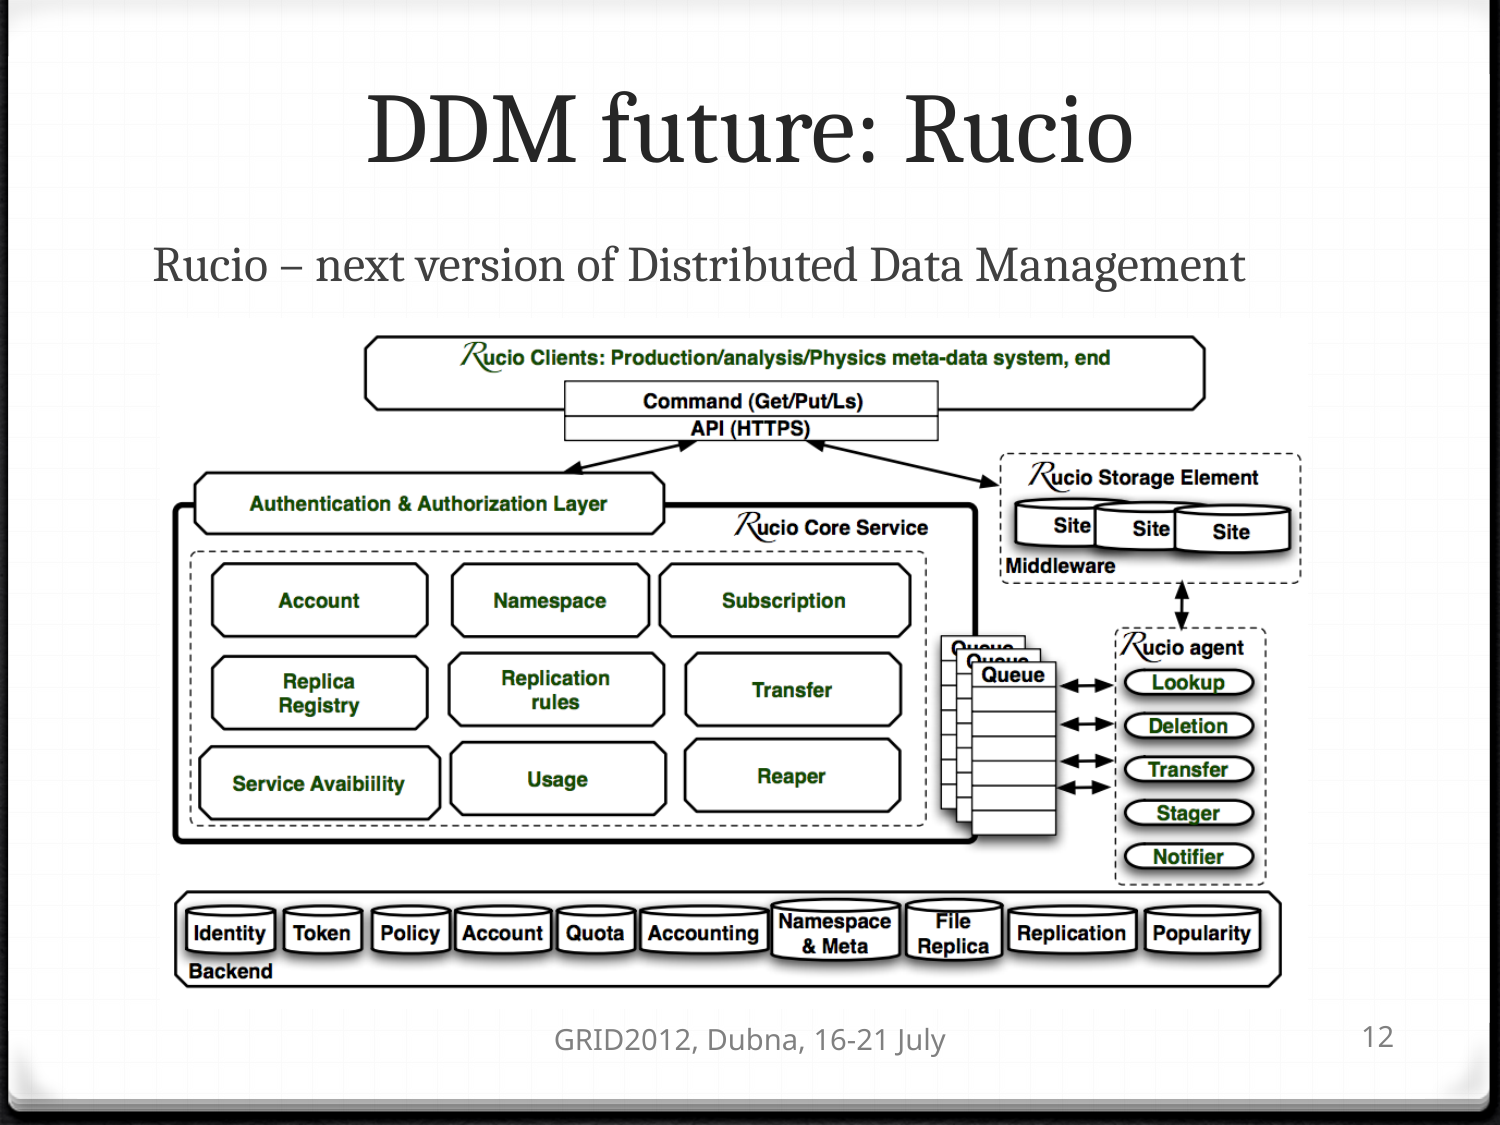

# DDM future: Rucio
Rucio – next version of Distributed Data Management
GRID2012, Dubna, 16-21 July